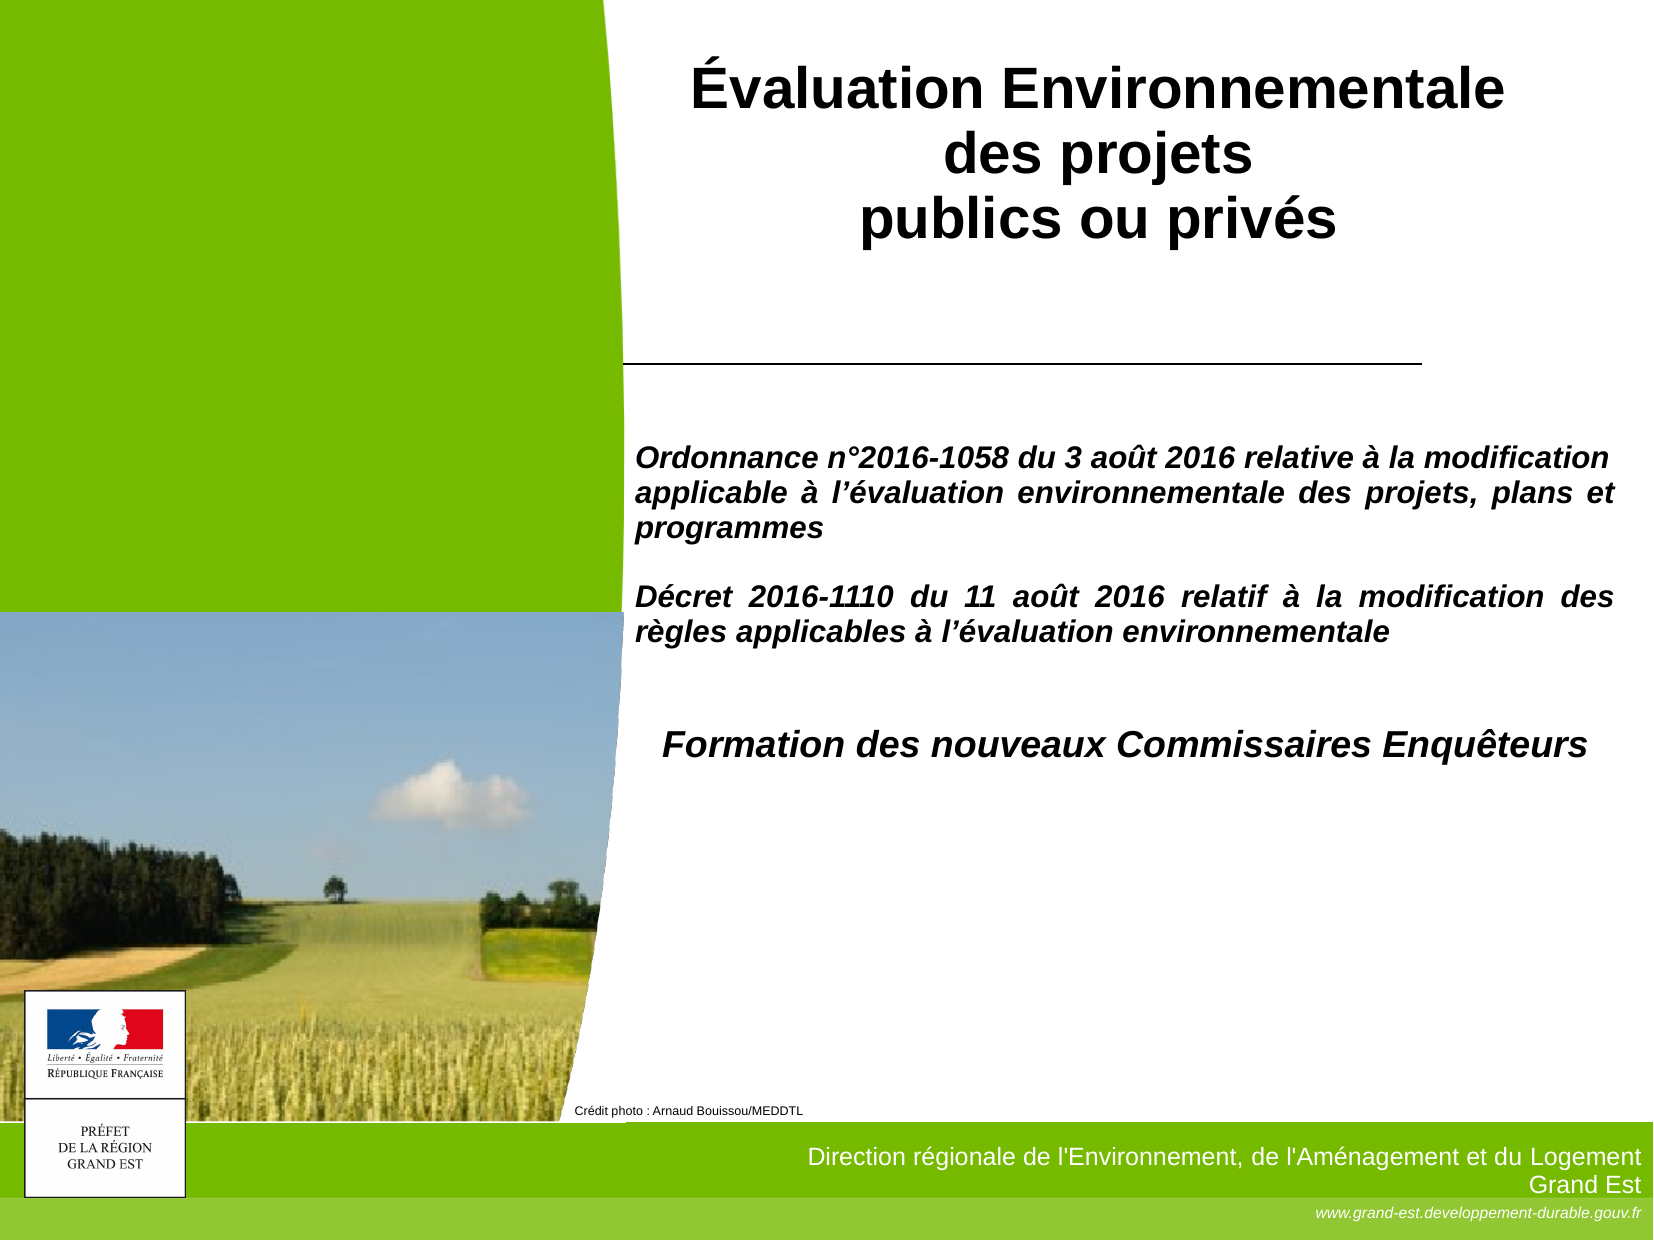

# Évaluation Environnementale des projets publics ou privés
Ordonnance n°2016-1058 du 3 août 2016 relative à la modification
applicable à l’évaluation environnementale des projets, plans et programmes
Décret 2016-1110 du 11 août 2016 relatif à la modification des règles applicables à l’évaluation environnementale
Formation des nouveaux Commissaires Enquêteurs